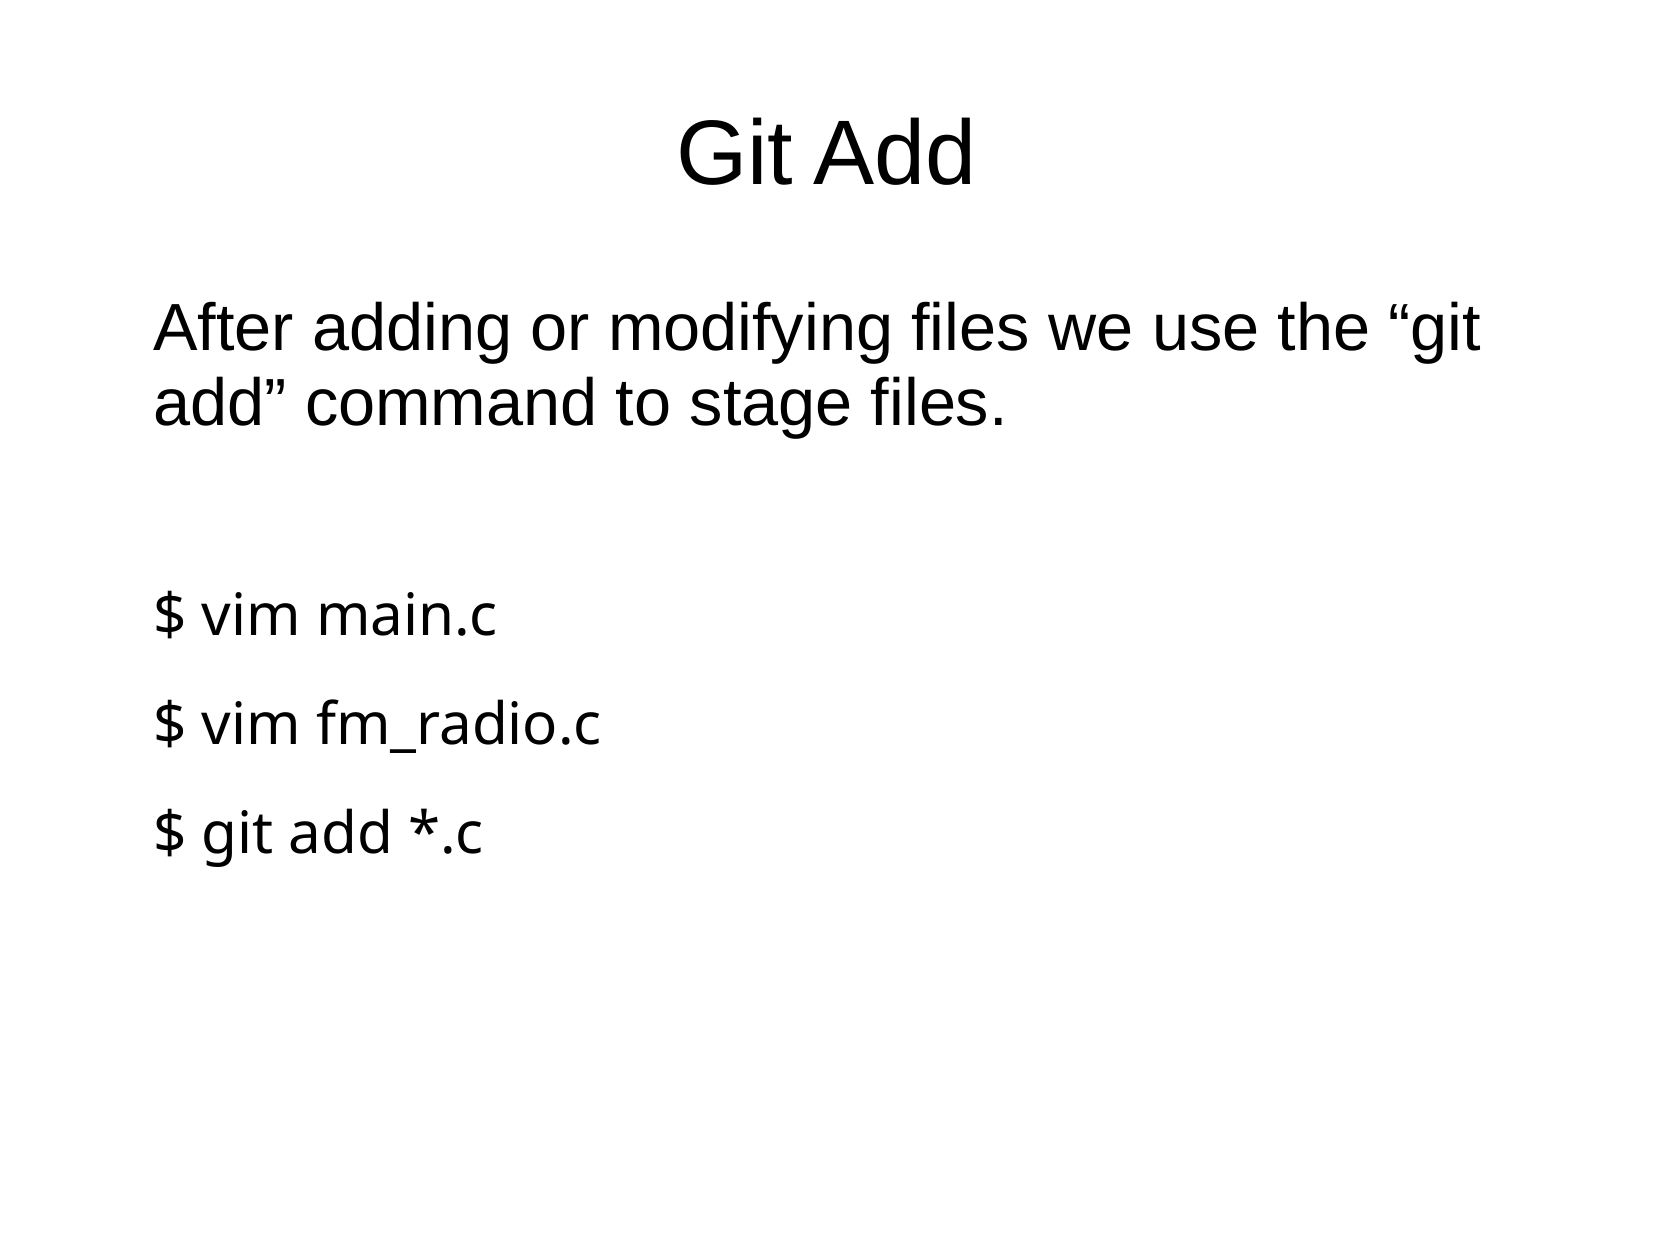

# Git Add
After adding or modifying files we use the “git add” command to stage files.
$ vim main.c
$ vim fm_radio.c
$ git add *.c